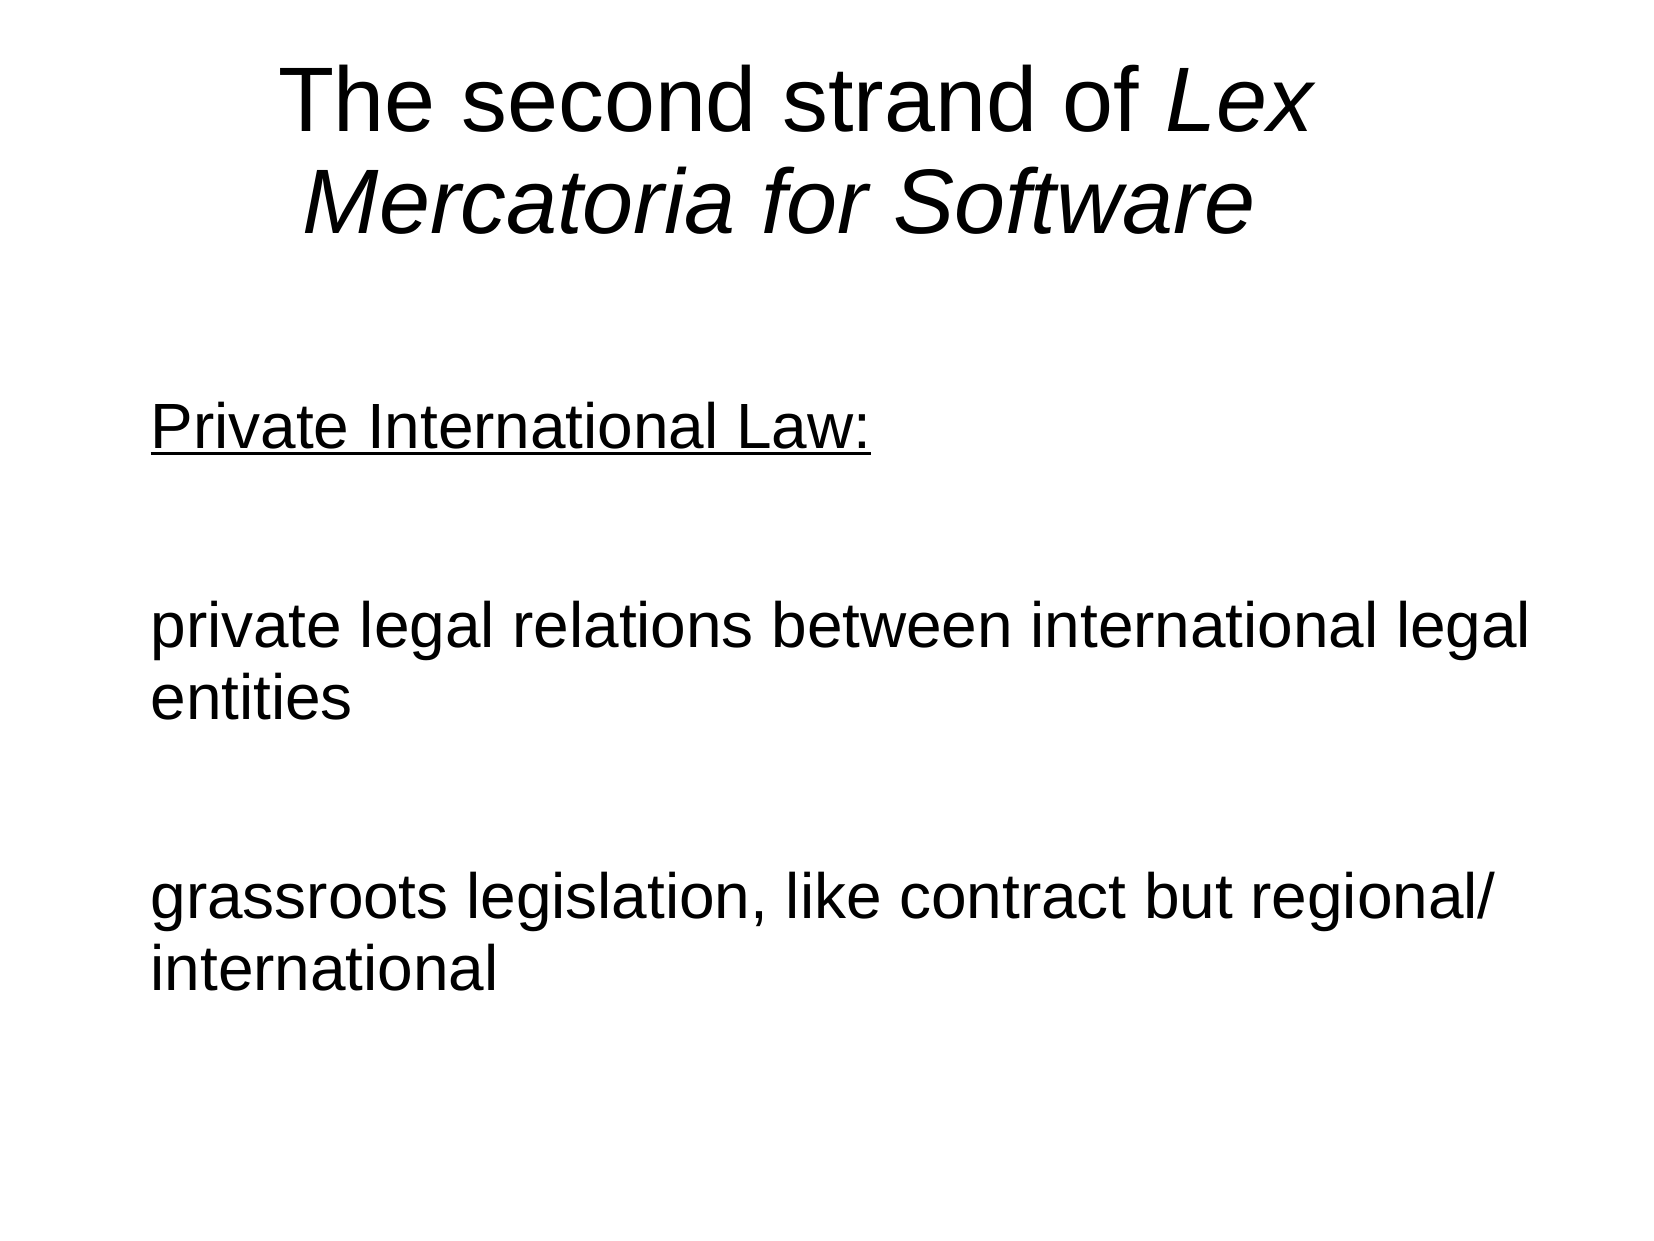

# The second strand of Lex Mercatoria for Software
Private International Law:
private legal relations between international legal entities
grassroots legislation, like contract but regional/ international